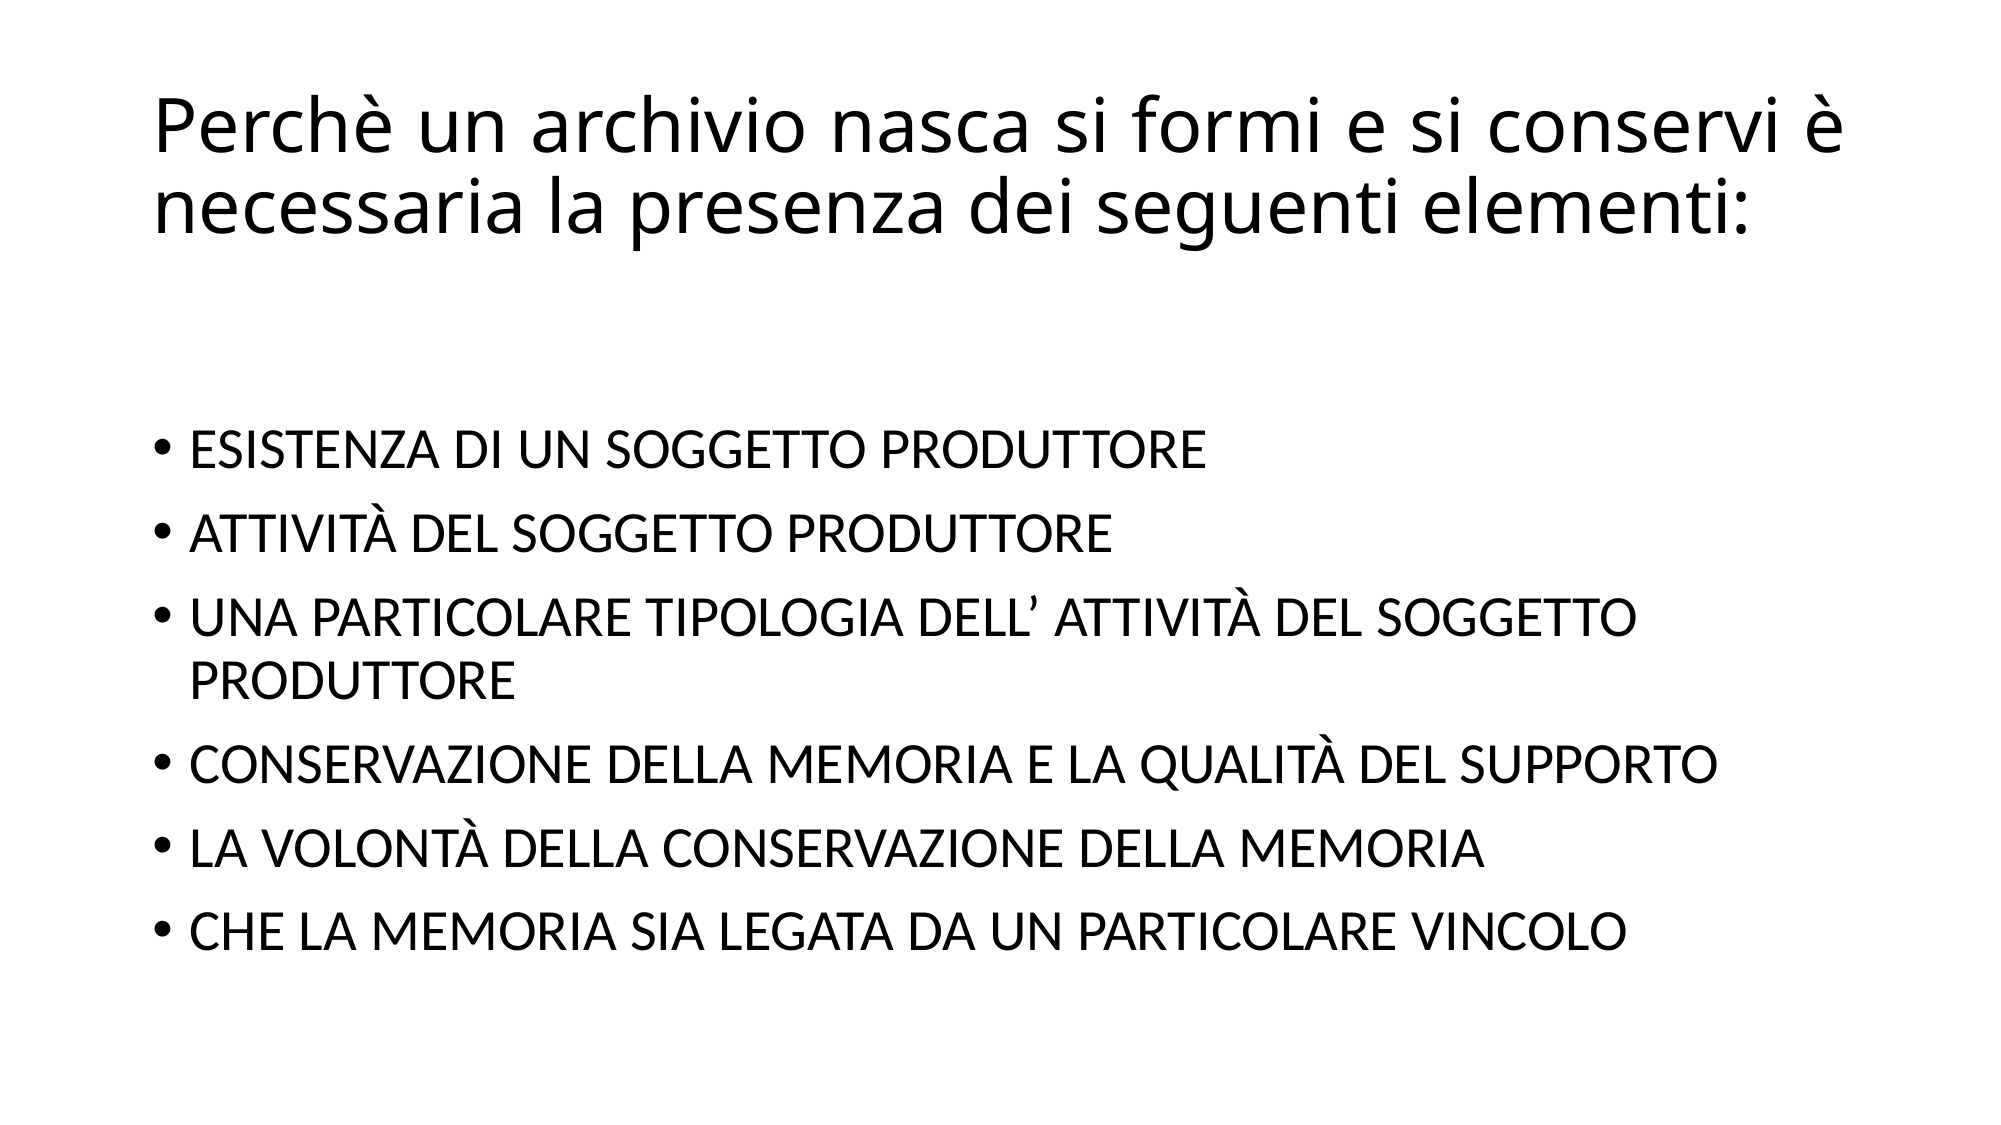

# Perchè un archivio nasca si formi e si conservi è necessaria la presenza dei seguenti elementi:
ESISTENZA DI UN SOGGETTO PRODUTTORE
ATTIVITÀ DEL SOGGETTO PRODUTTORE
UNA PARTICOLARE TIPOLOGIA DELL’ ATTIVITÀ DEL SOGGETTO PRODUTTORE
CONSERVAZIONE DELLA MEMORIA E LA QUALITÀ DEL SUPPORTO
LA VOLONTÀ DELLA CONSERVAZIONE DELLA MEMORIA
CHE LA MEMORIA SIA LEGATA DA UN PARTICOLARE VINCOLO